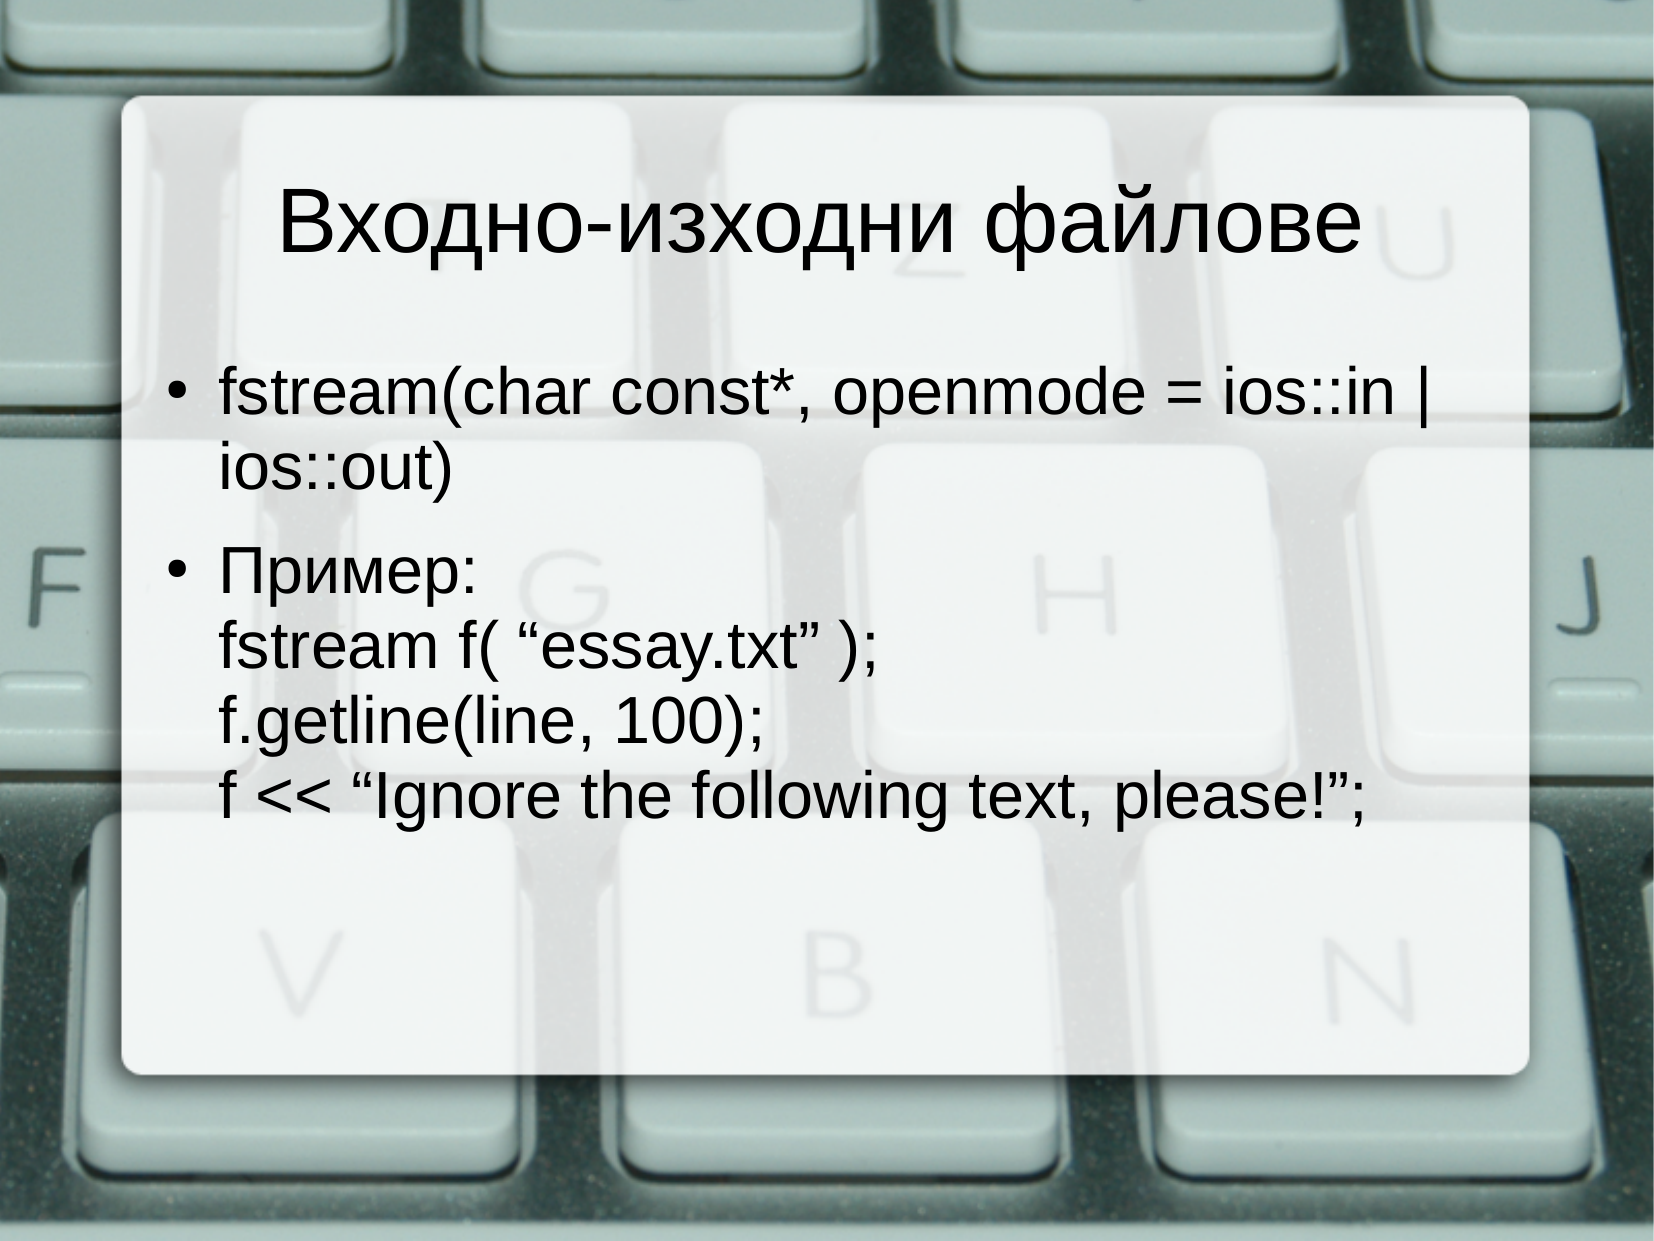

# Входно-изходни файлове
fstream(char const*, openmode = ios::in | ios::out)
Пример:
fstream f( “essay.txt” );
f.getline(line, 100);
f << “Ignore the following text, please!”;